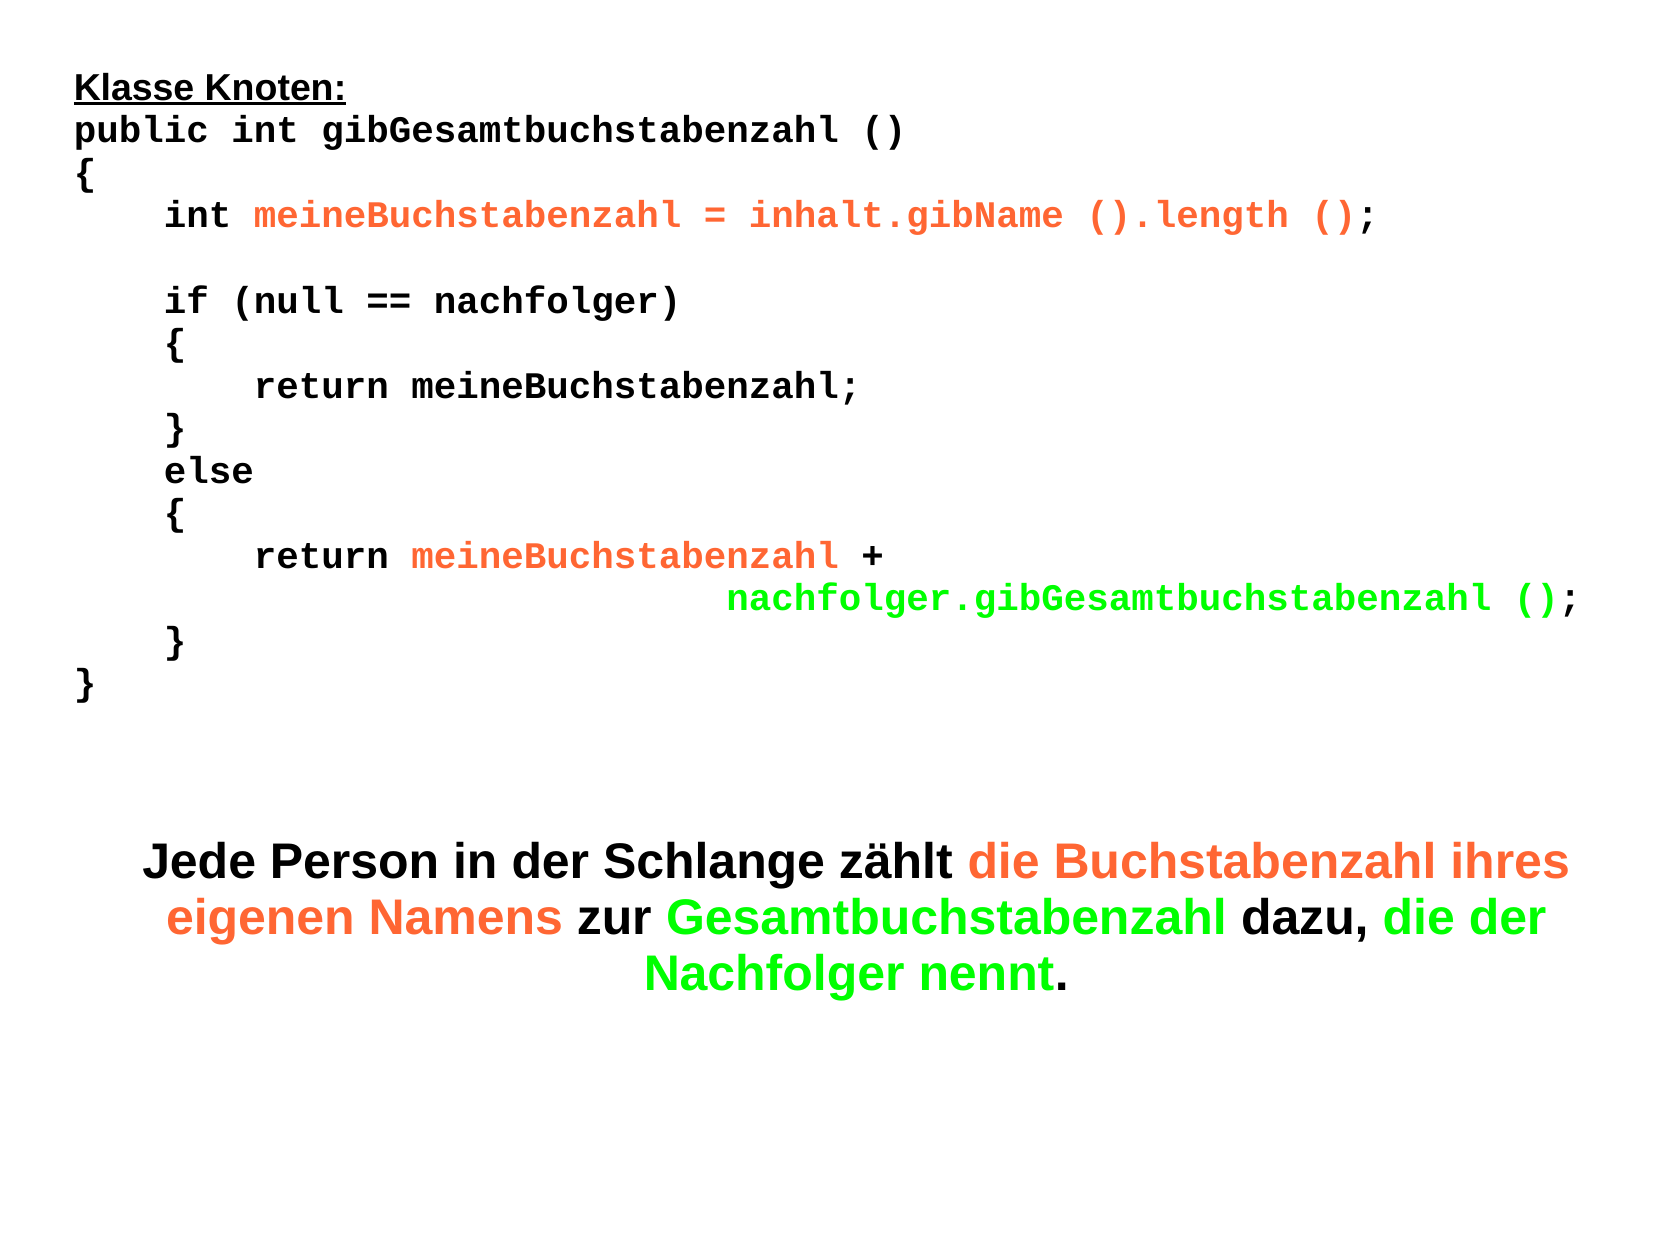

Klasse Knoten:
public int gibGesamtbuchstabenzahl ()
{
 int meineBuchstabenzahl = inhalt.gibName ().length ();
 if (null == nachfolger)
 {
 return meineBuchstabenzahl;
 }
 else
 {
 return meineBuchstabenzahl +
 nachfolger.gibGesamtbuchstabenzahl ();
 }
}
Jede Person in der Schlange zählt die Buchstabenzahl ihres eigenen Namens zur Gesamtbuchstabenzahl dazu, die der Nachfolger nennt.